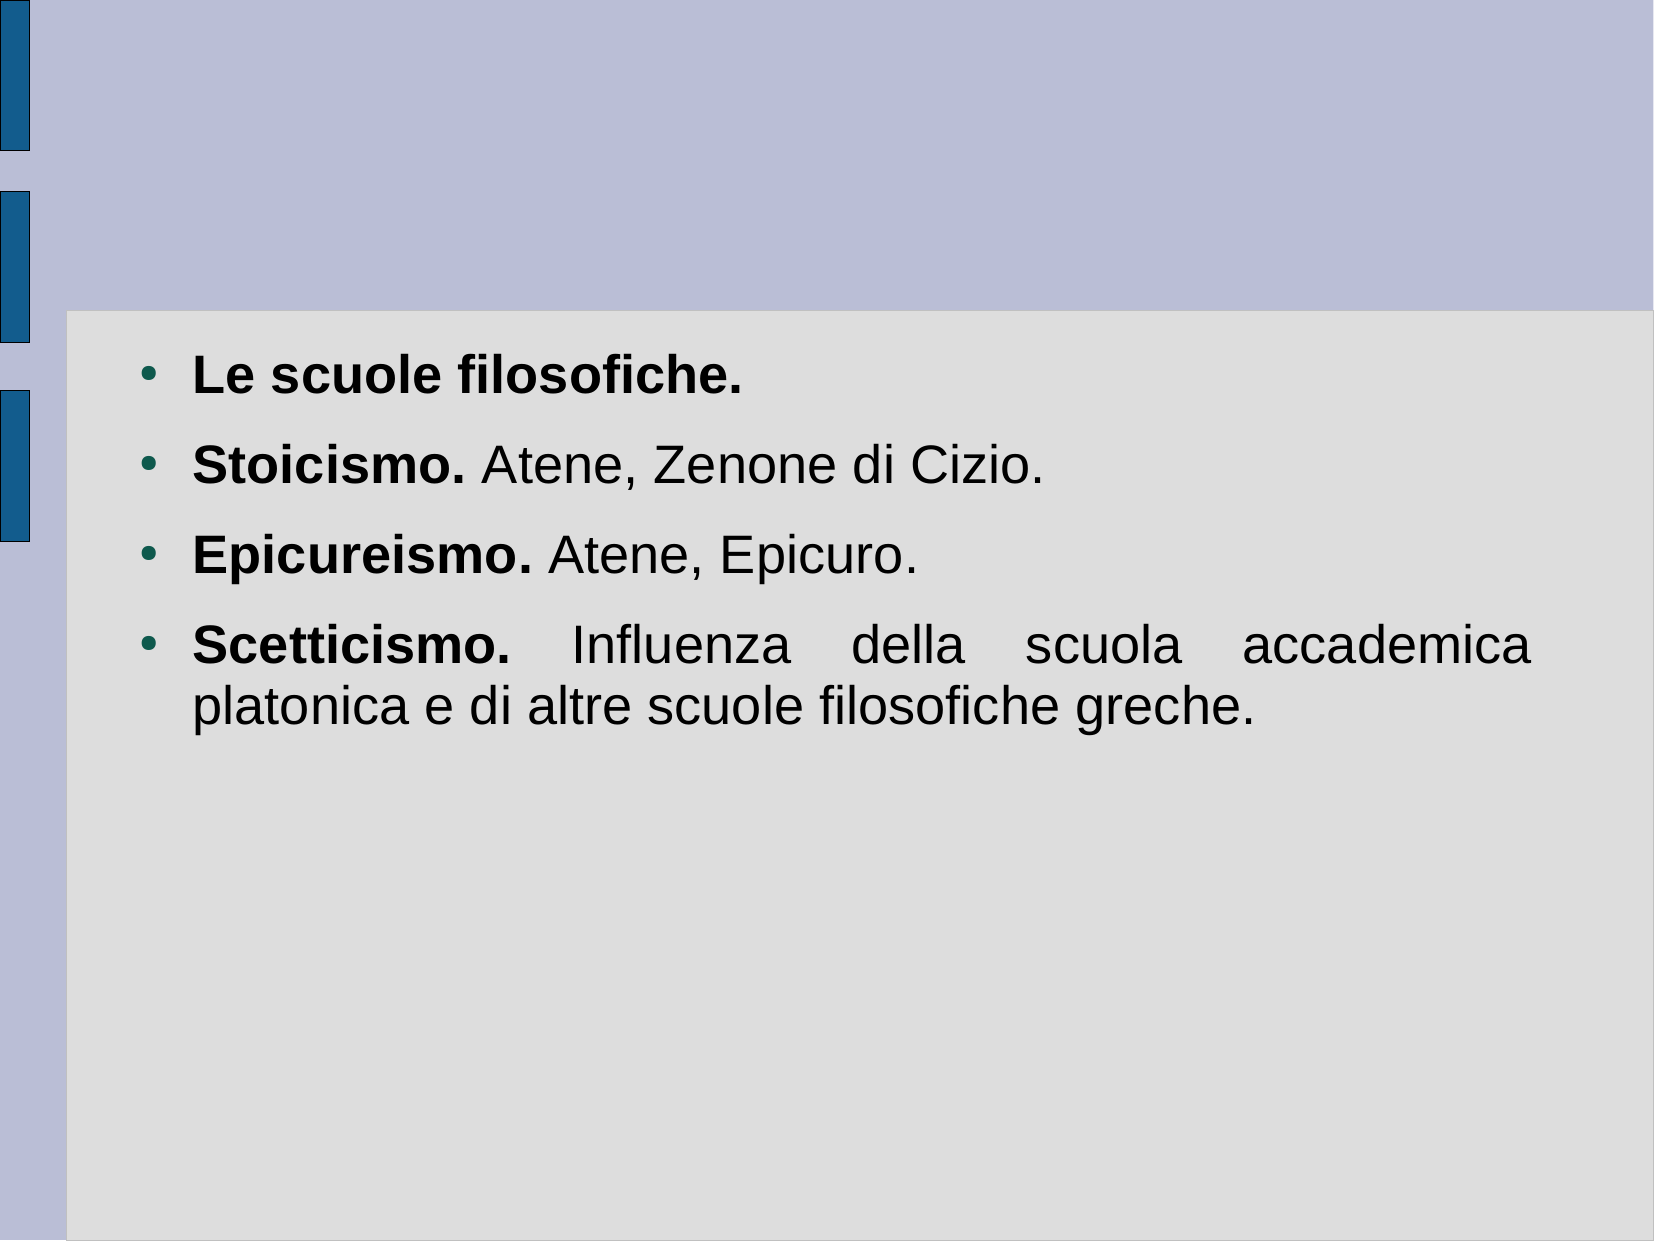

#
Le scuole filosofiche.
Stoicismo. Atene, Zenone di Cizio.
Epicureismo. Atene, Epicuro.
Scetticismo. Influenza della scuola accademica platonica e di altre scuole filosofiche greche.